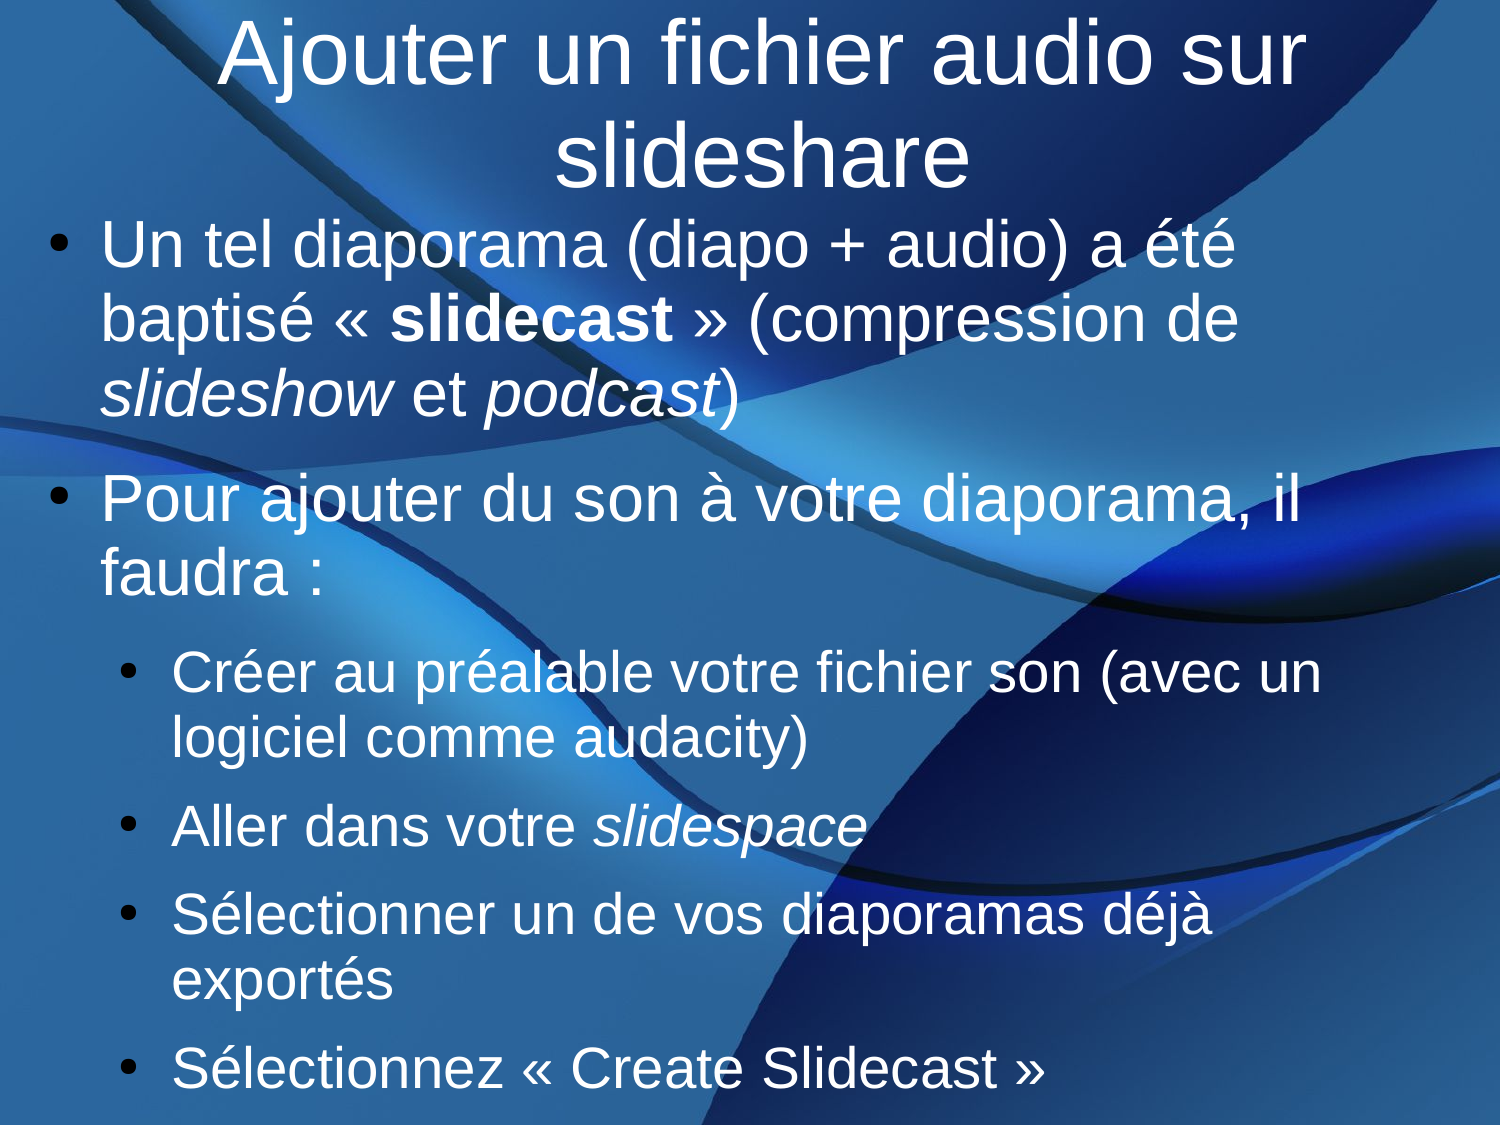

# Ajouter un fichier audio sur slideshare
Un tel diaporama (diapo + audio) a été baptisé « slidecast » (compression de slideshow et podcast)
Pour ajouter du son à votre diaporama, il faudra :
Créer au préalable votre fichier son (avec un logiciel comme audacity)
Aller dans votre slidespace
Sélectionner un de vos diaporamas déjà exportés
Sélectionnez « Create Slidecast »